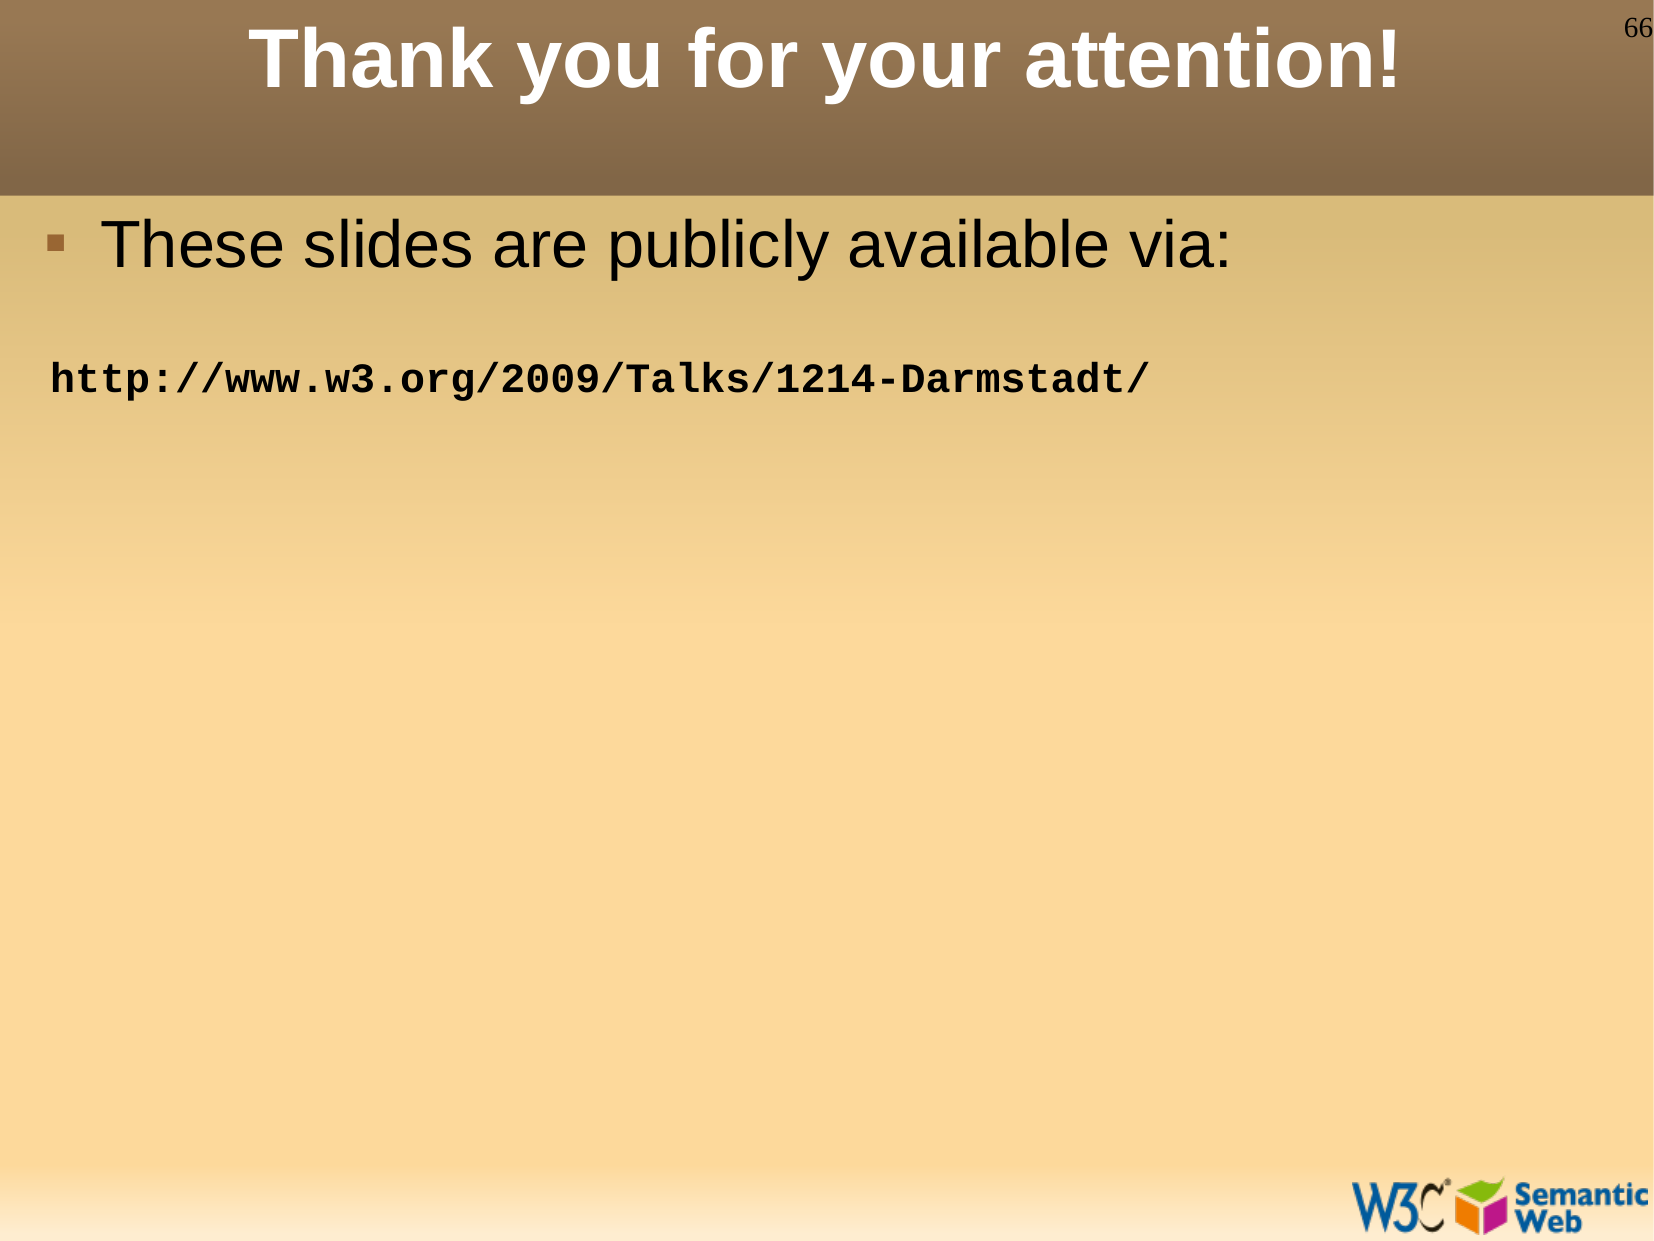

# Thank you for your attention!
66
These slides are publicly available via:
http://www.w3.org/2009/Talks/1214-Darmstadt/